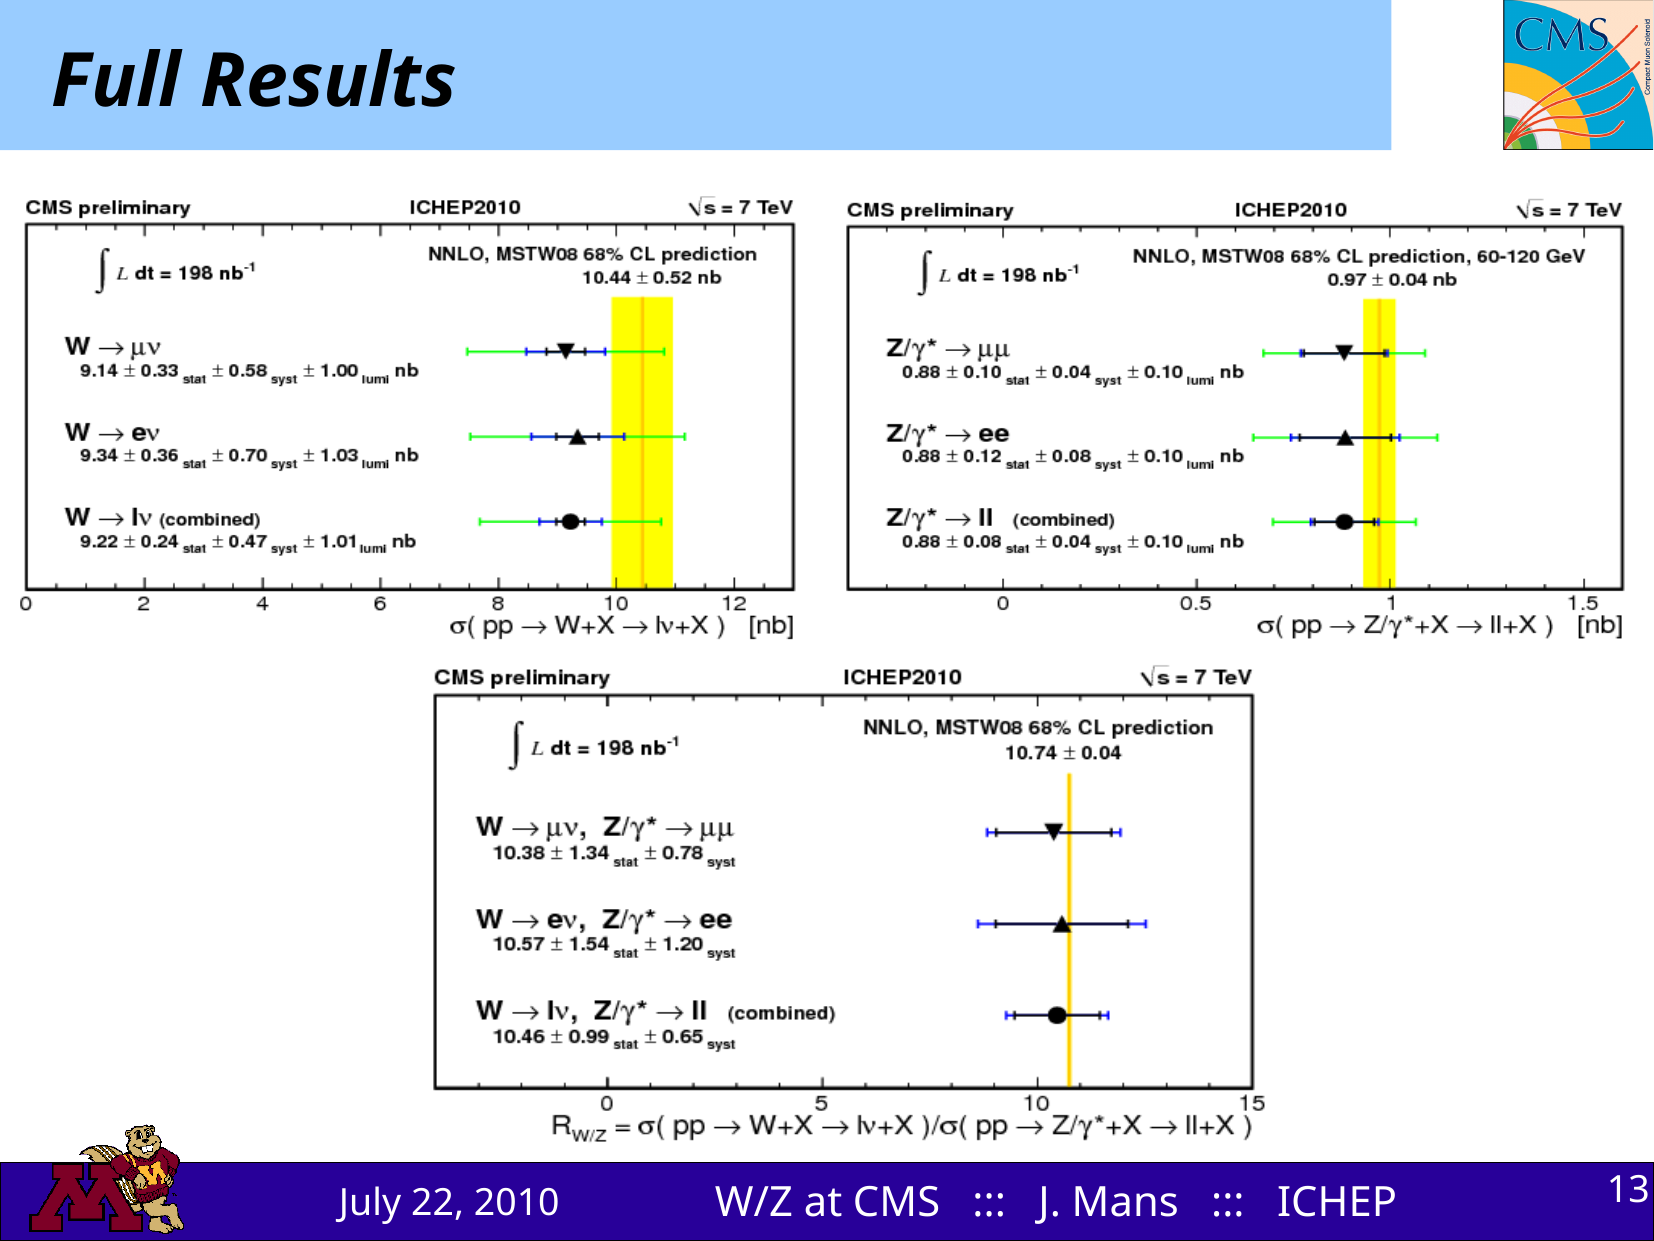

# Full Results
13
W/Z at CMS ::: J. Mans ::: ICHEP
July 22, 2010